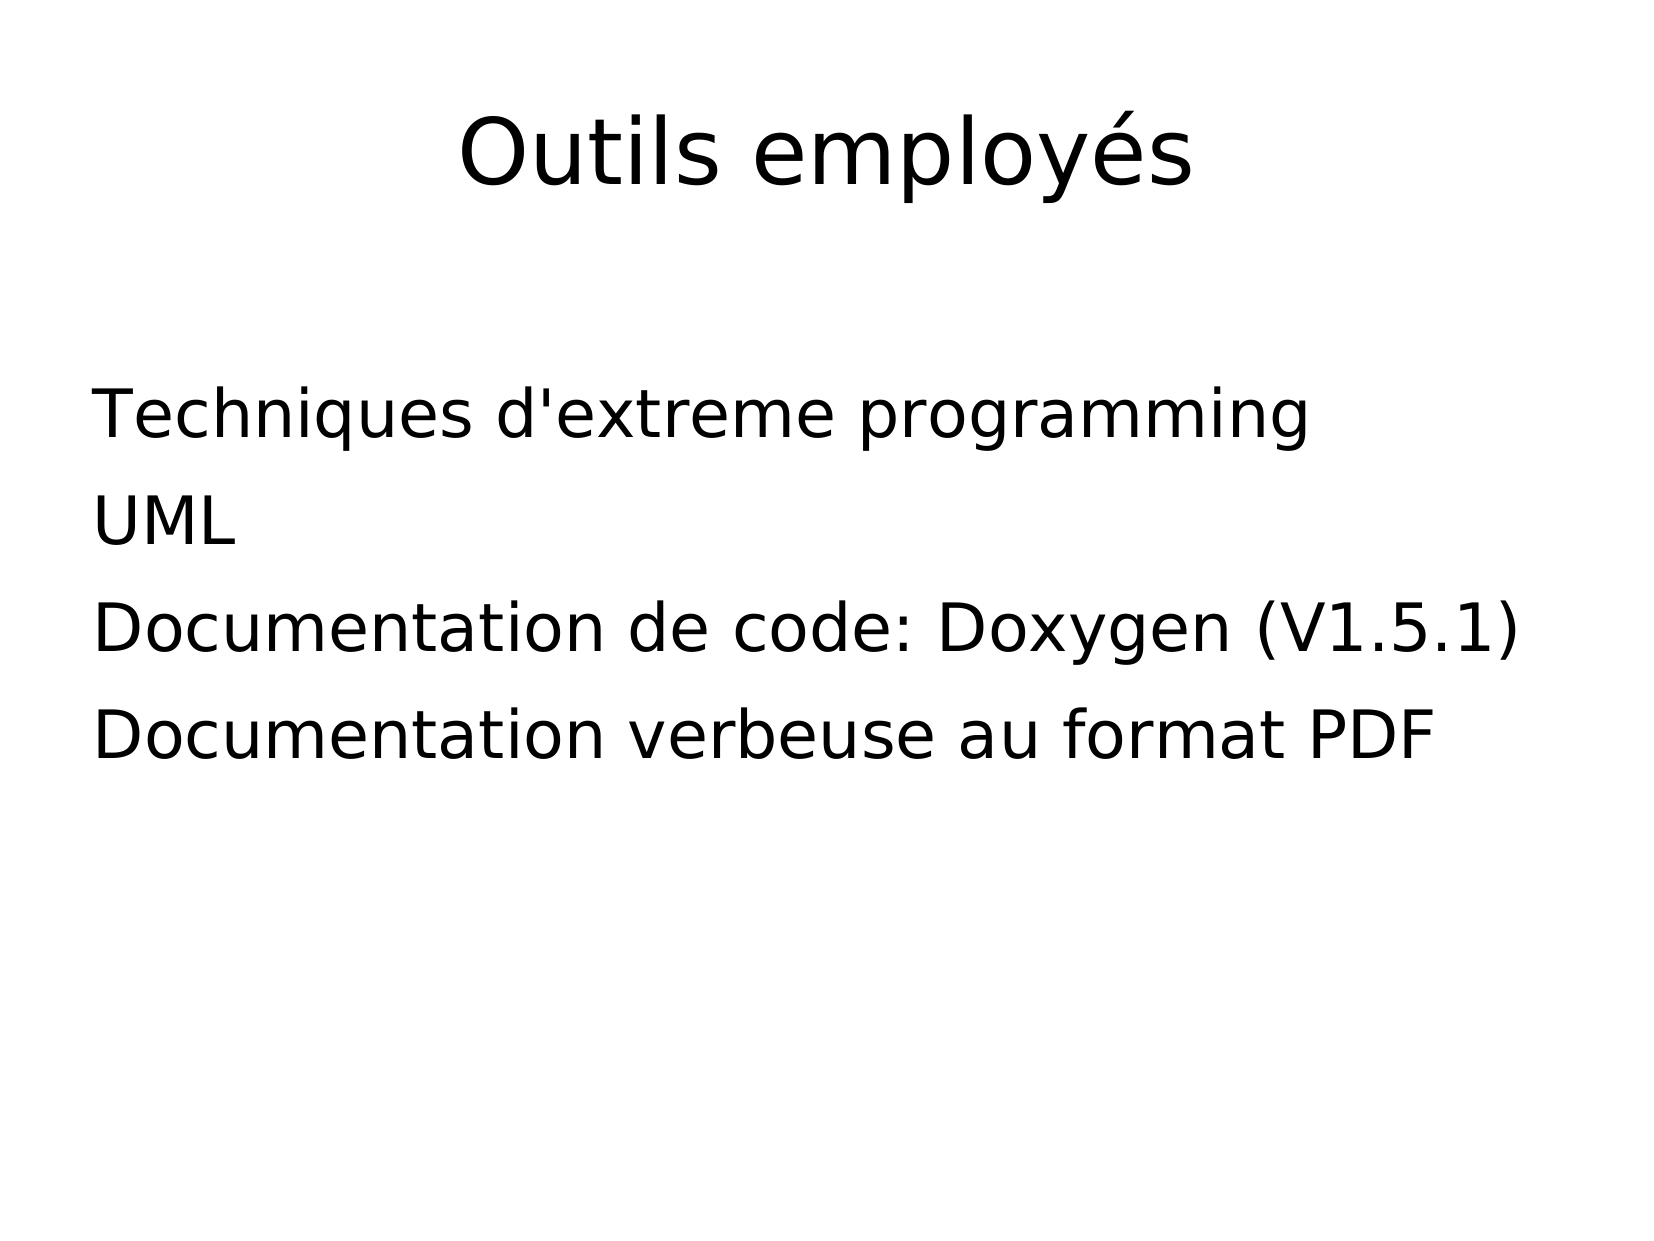

# Outils employés
Techniques d'extreme programming
UML
Documentation de code: Doxygen (V1.5.1)
Documentation verbeuse au format PDF